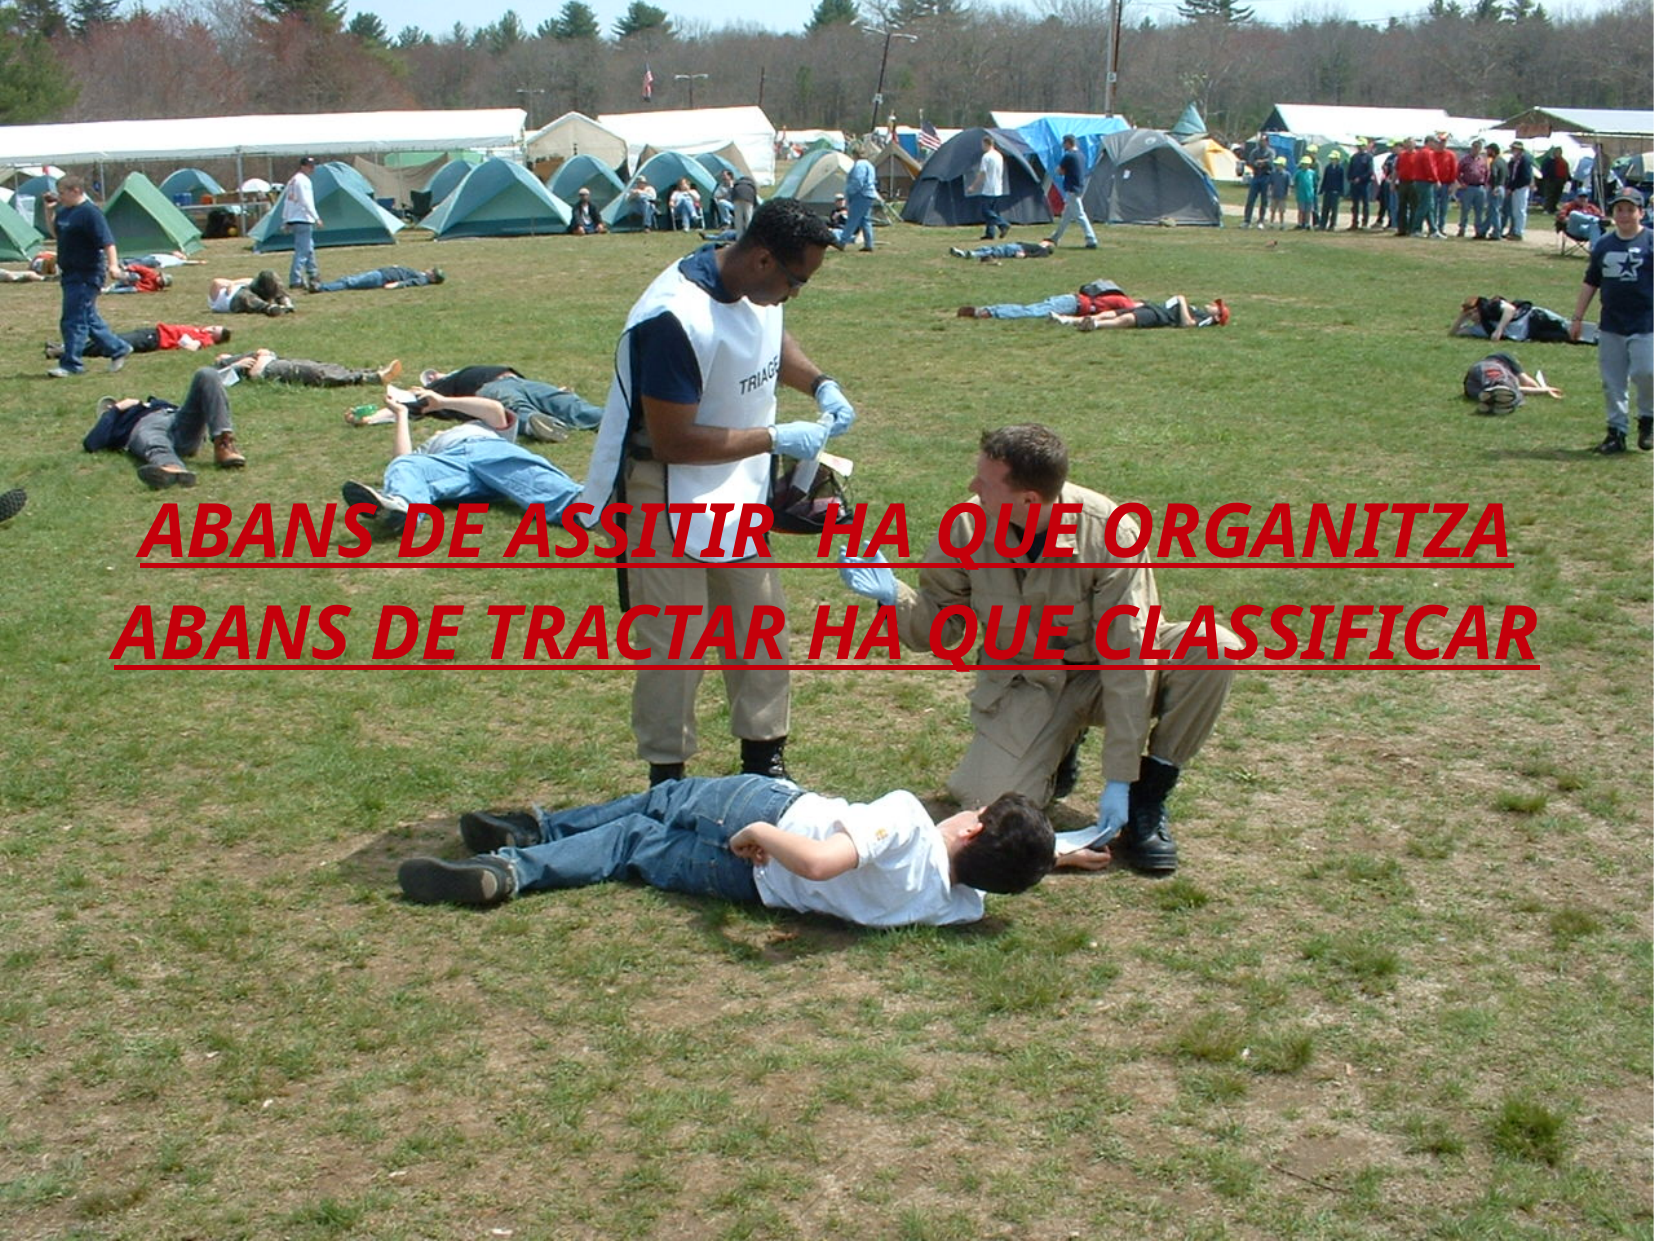

# ABANS DE ASSITIR HA QUE ORGANITZA
ABANS DE TRACTAR HA QUE CLASSIFICAR